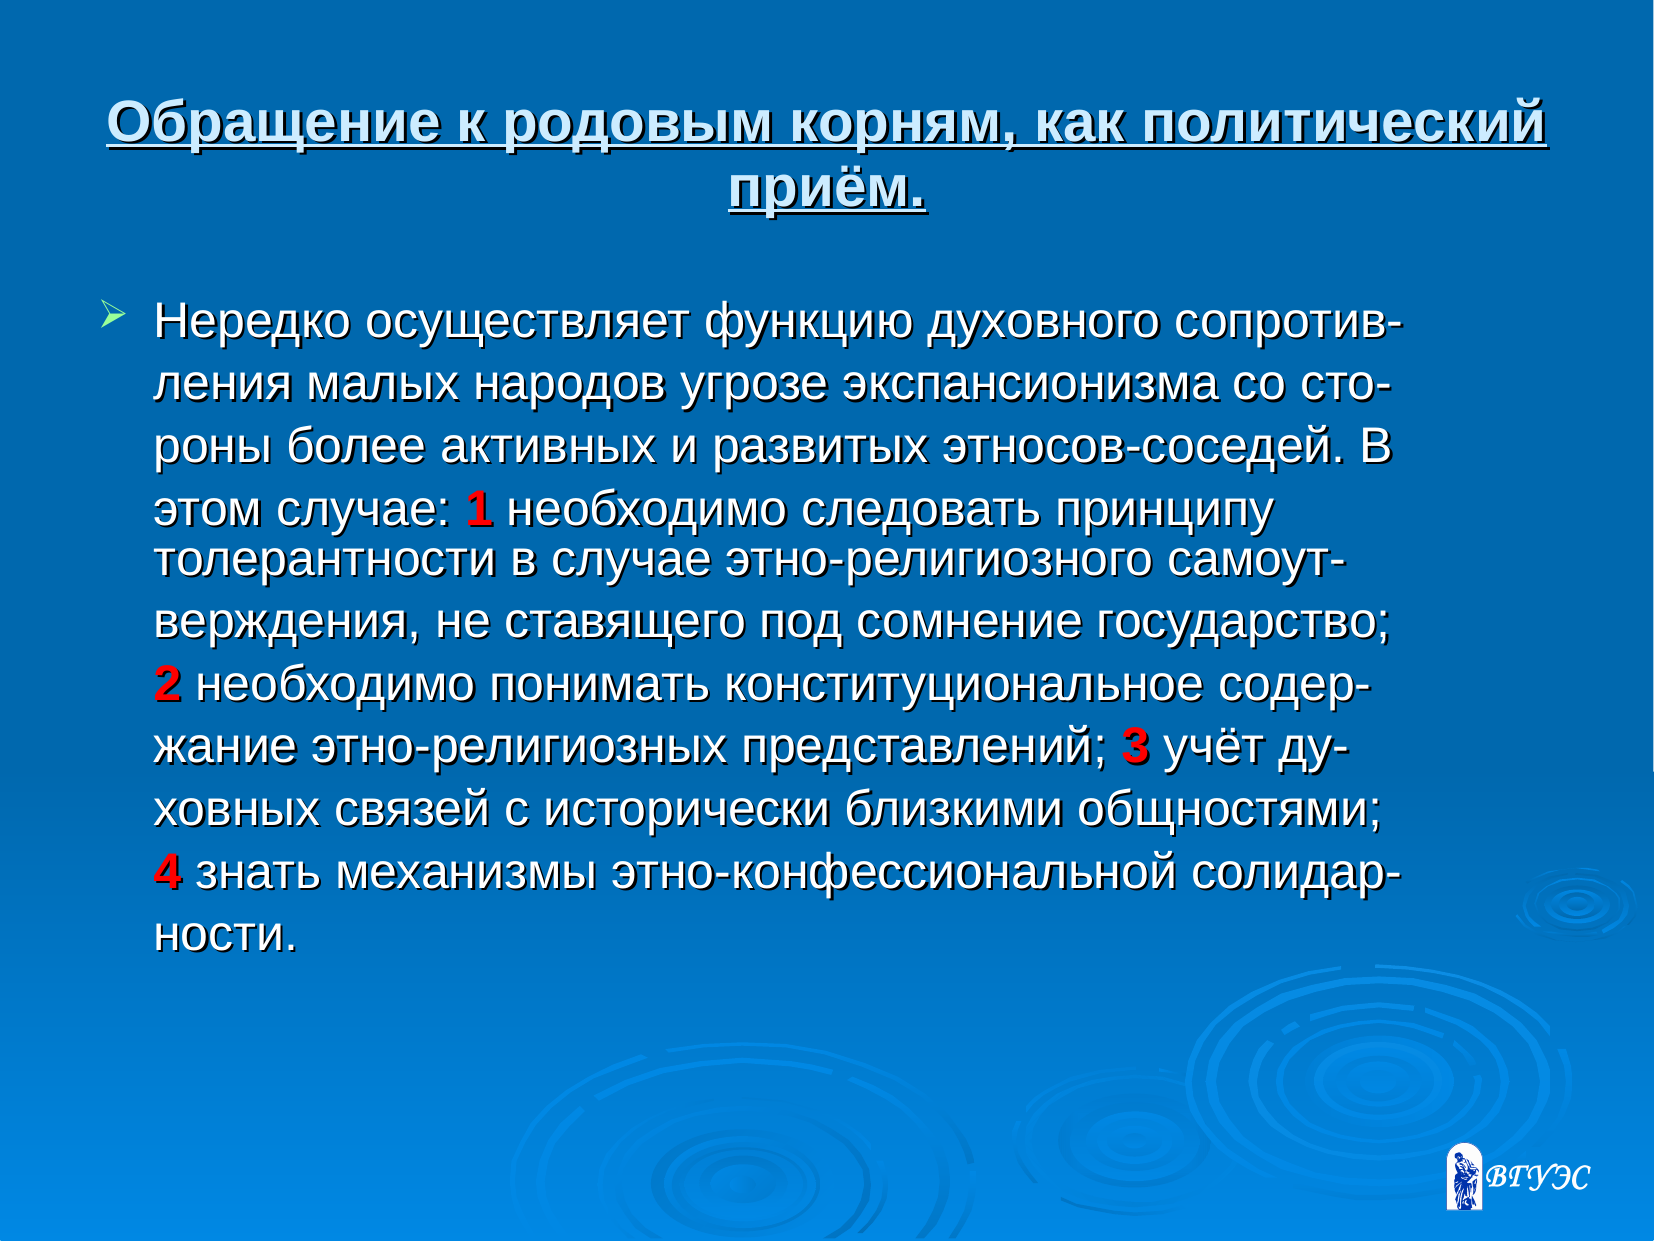

# Обращение к родовым корням, как политический приём.
Нередко осуществляет функцию духовного сопротив-
 ления малых народов угрозе экспансионизма со сто-
 роны более активных и развитых этносов-соседей. В
 этом случае: 1 необходимо следовать принципу толерантности в случае этно-религиозного самоут-
 верждения, не ставящего под сомнение государство;
 2 необходимо понимать конституциональное содер-
 жание этно-религиозных представлений; 3 учёт ду-
 ховных связей с исторически близкими общностями;
 4 знать механизмы этно-конфессиональной солидар-
 ности.